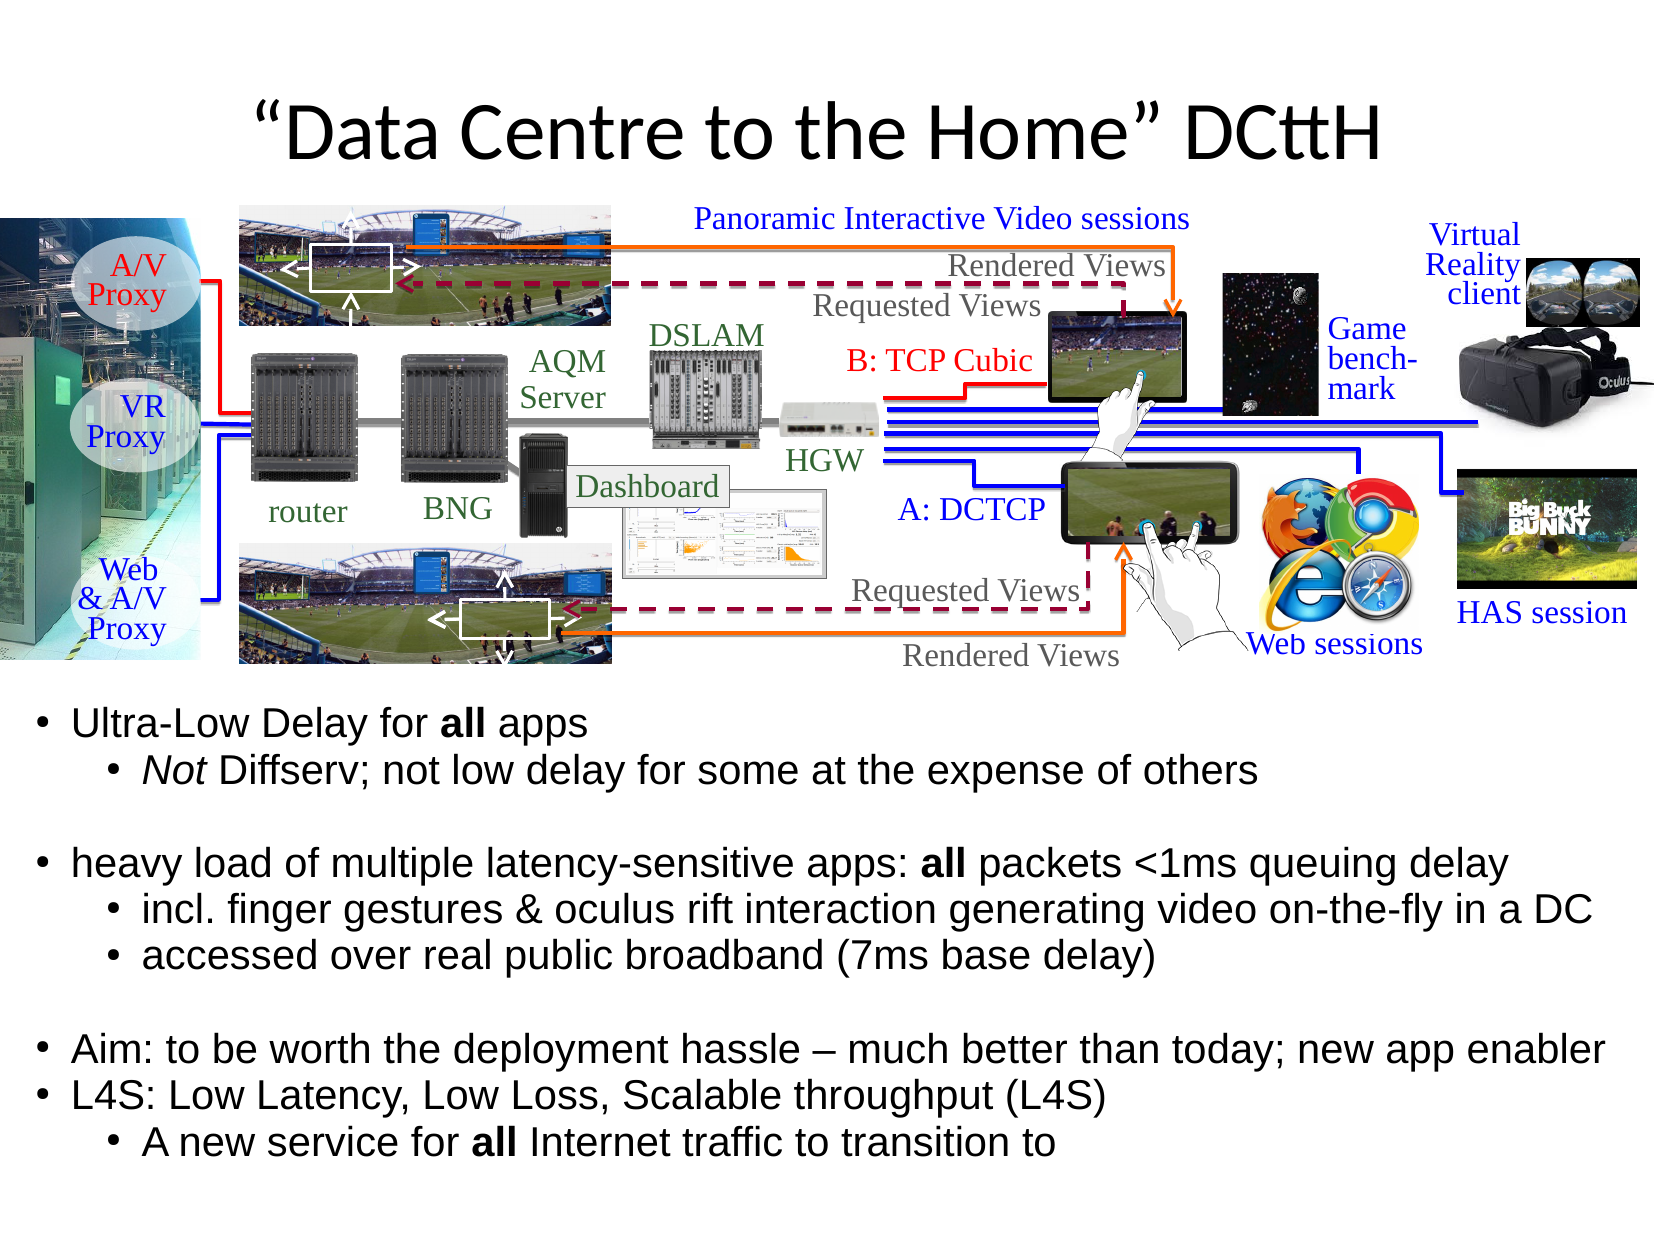

# “Data Centre to the Home” DCttH
Panoramic Interactive Video sessions
Virtual Reality client
A/V
Proxy
Rendered Views
Requested Views
DSLAM
Game
bench-
mark
B: TCP Cubic
AQM Server
VR
Proxy
HGW
Dashboard
BNG
router
A: DCTCP
Web
& A/V
Proxy
Requested Views
HAS session
Web sessions
Rendered Views
Ultra-Low Delay for all apps
Not Diffserv; not low delay for some at the expense of others
heavy load of multiple latency-sensitive apps: all packets <1ms queuing delay
incl. finger gestures & oculus rift interaction generating video on-the-fly in a DC
accessed over real public broadband (7ms base delay)
Aim: to be worth the deployment hassle – much better than today; new app enabler
L4S: Low Latency, Low Loss, Scalable throughput (L4S)
A new service for all Internet traffic to transition to